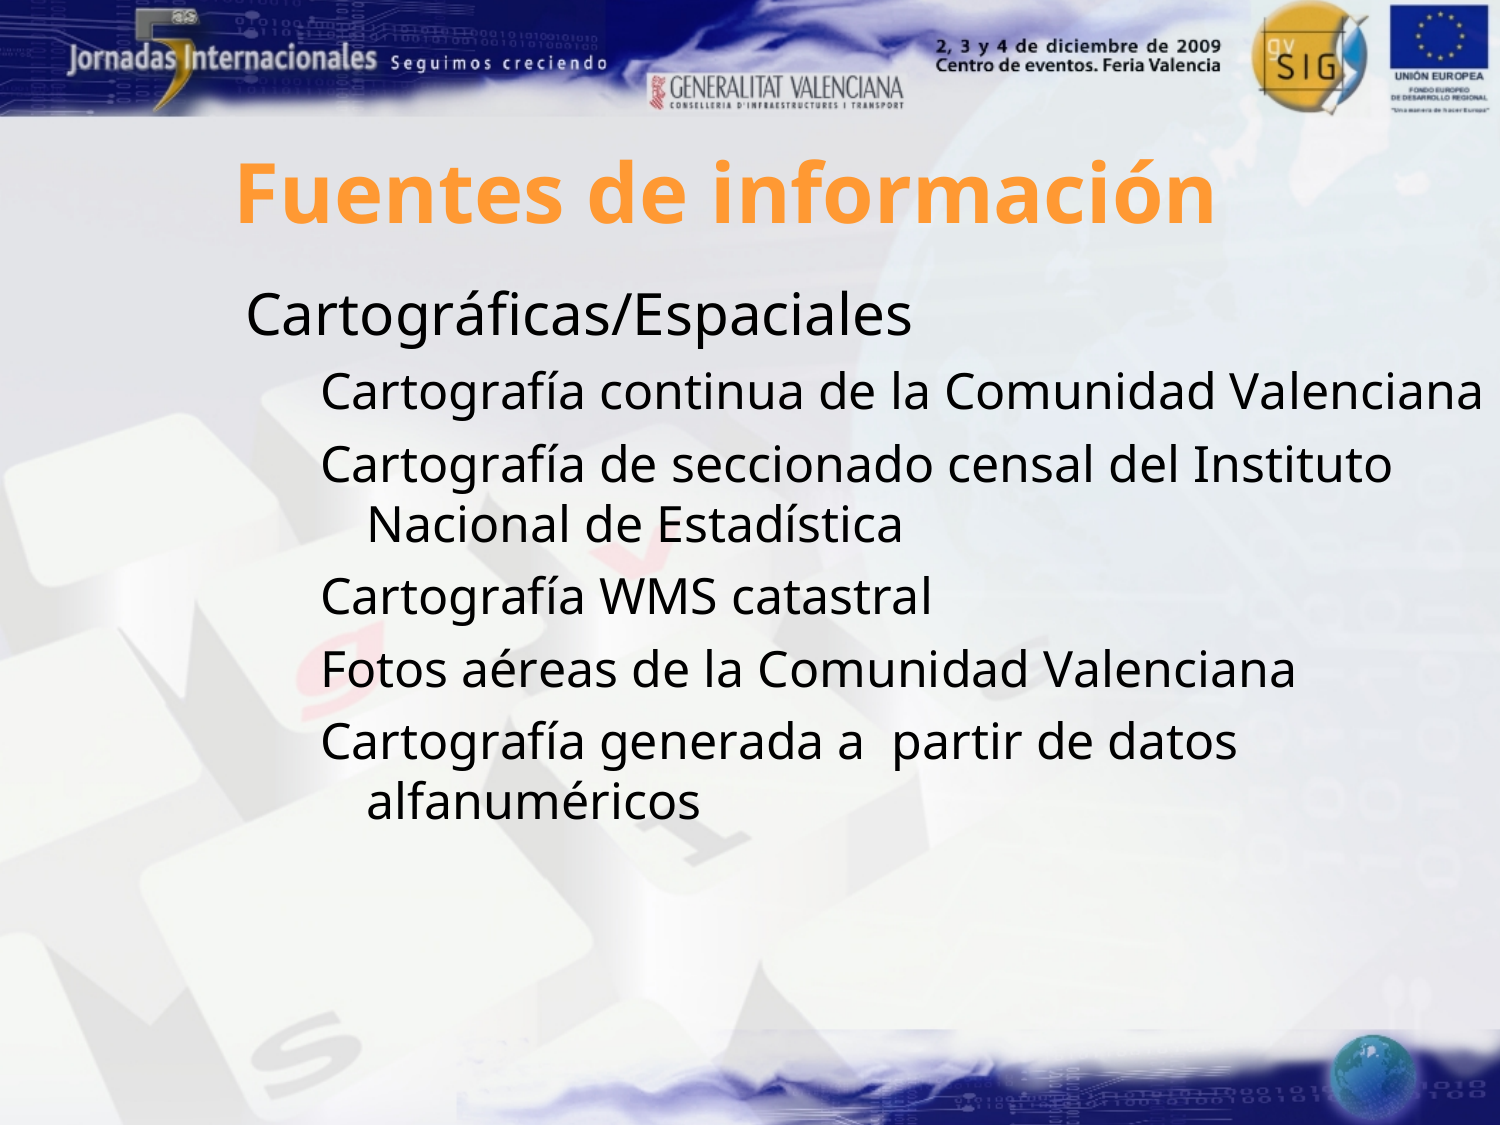

Fuentes de información
Cartográficas/Espaciales
Cartografía continua de la Comunidad Valenciana
Cartografía de seccionado censal del Instituto Nacional de Estadística
Cartografía WMS catastral
Fotos aéreas de la Comunidad Valenciana
Cartografía generada a partir de datos alfanuméricos